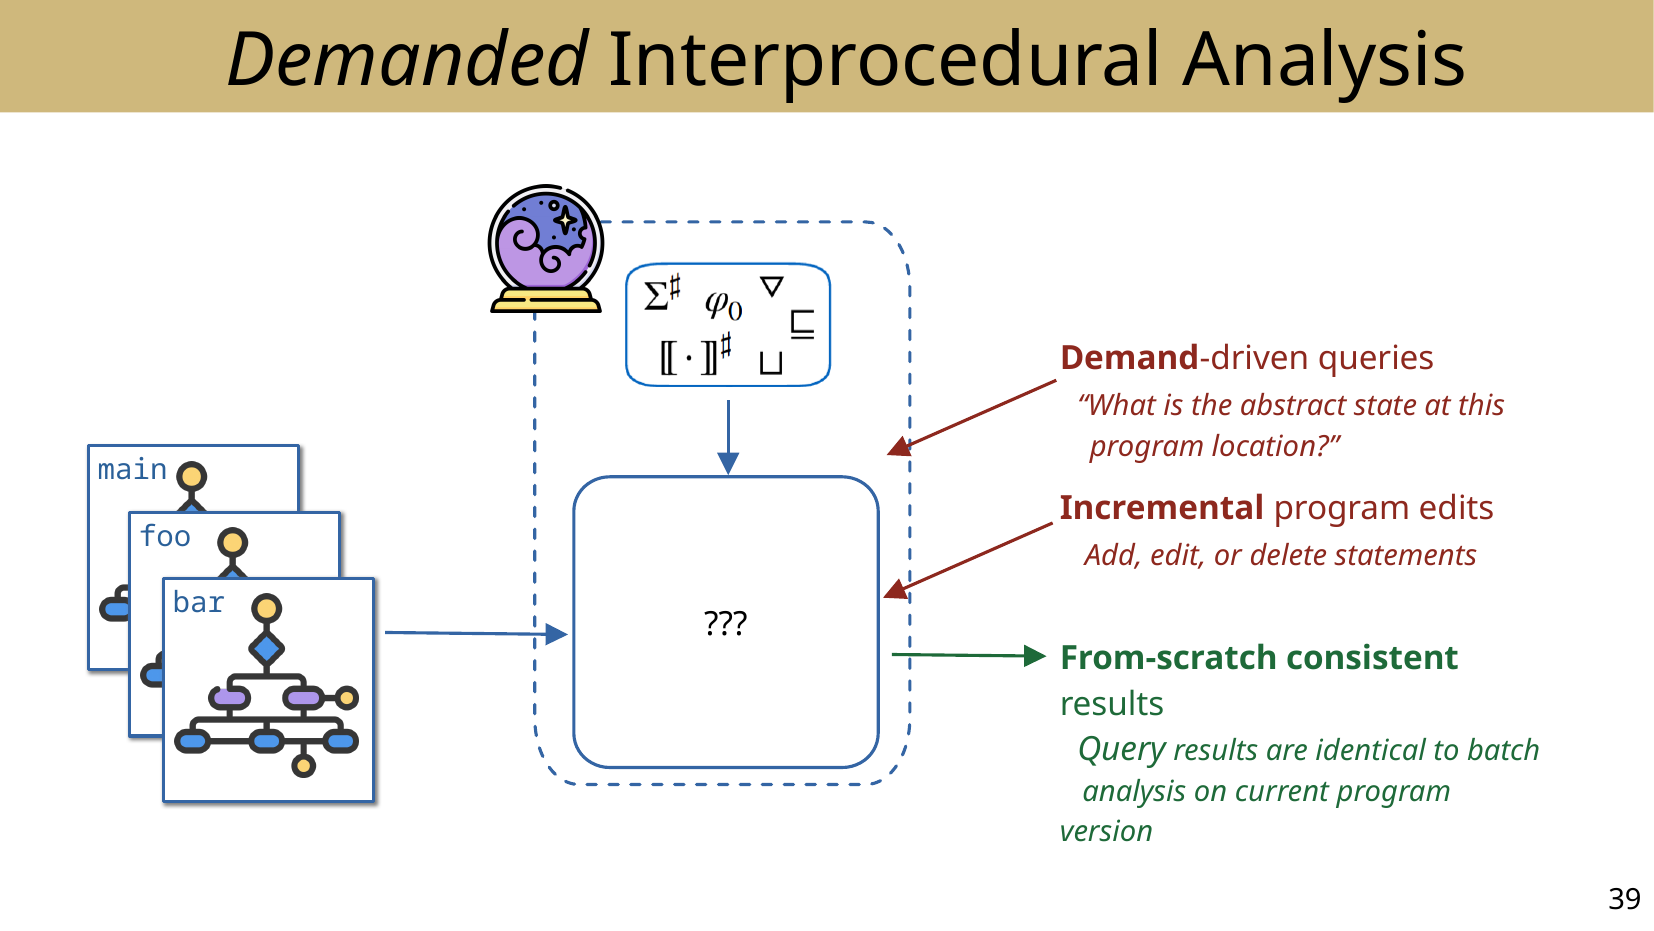

# Demanded Interprocedural Analysis
Demand-driven queries
 “What is the abstract state at this
 program location?”
main
???
Incremental program edits
 Add, edit, or delete statements
foo
bar
From-scratch consistent results
 Query results are identical to batch
 analysis on current program version